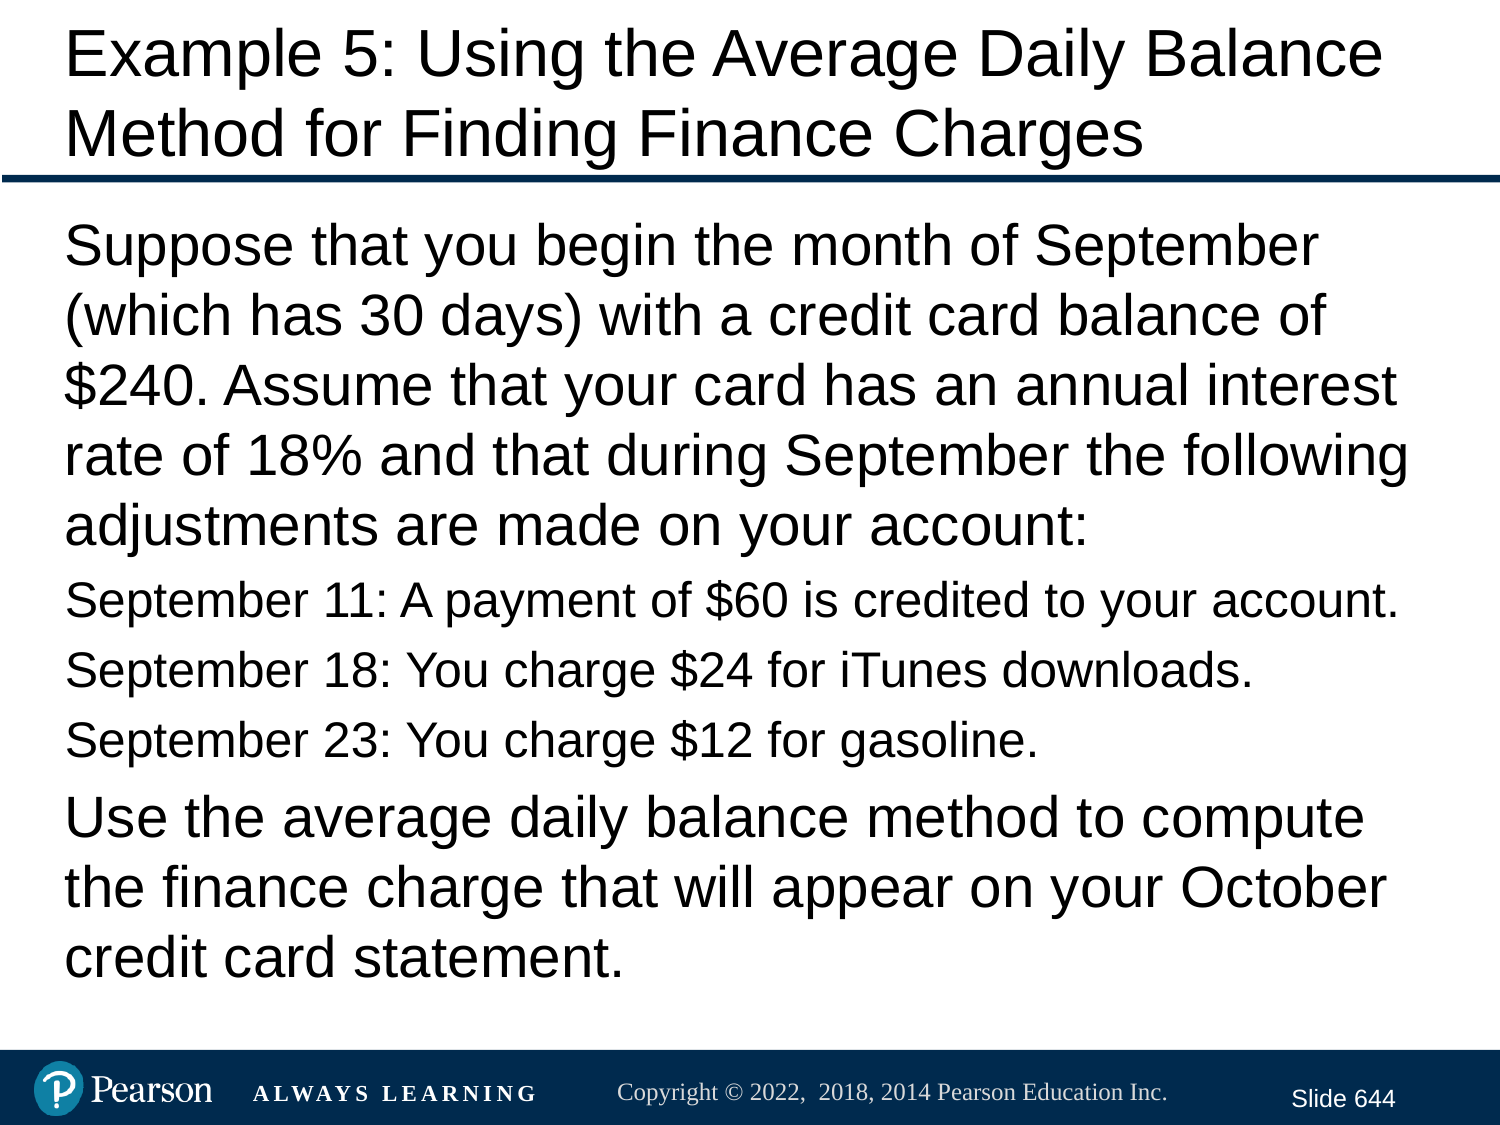

# Example 5: Using the Average Daily Balance Method for Finding Finance Charges
Suppose that you begin the month of September (which has 30 days) with a credit card balance of $240. Assume that your card has an annual interest rate of 18% and that during September the following adjustments are made on your account:
September 11: A payment of $60 is credited to your account.
September 18: You charge $24 for iTunes downloads.
September 23: You charge $12 for gasoline.
Use the average daily balance method to compute the finance charge that will appear on your October credit card statement.